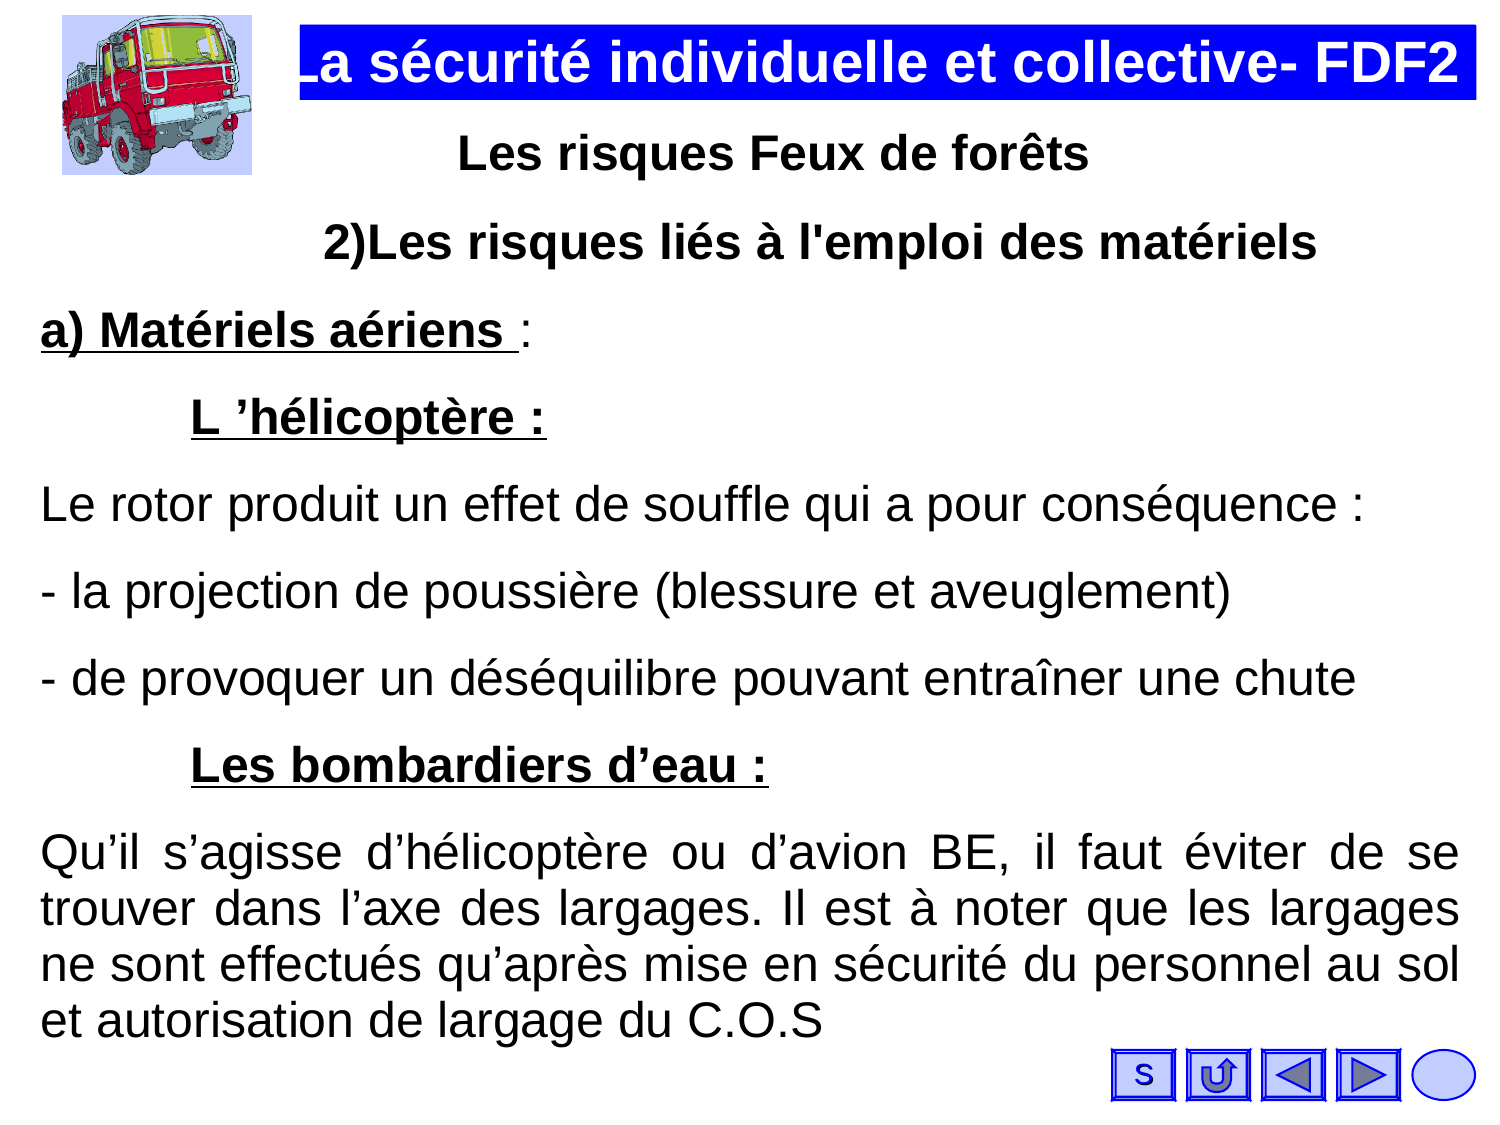

FDF2
La sécurité individuelle et collective- FDF2
La surveillance active - FDF2
Les risques Feux de forêts
2)Les risques liés à l'emploi des matériels
a) Matériels aériens :
	L ’hélicoptère :
Le rotor produit un effet de souffle qui a pour conséquence :
- la projection de poussière (blessure et aveuglement)
- de provoquer un déséquilibre pouvant entraîner une chute
	Les bombardiers d’eau :
Qu’il s’agisse d’hélicoptère ou d’avion BE, il faut éviter de se trouver dans l’axe des largages. Il est à noter que les largages ne sont effectués qu’après mise en sécurité du personnel au sol et autorisation de largage du C.O.S